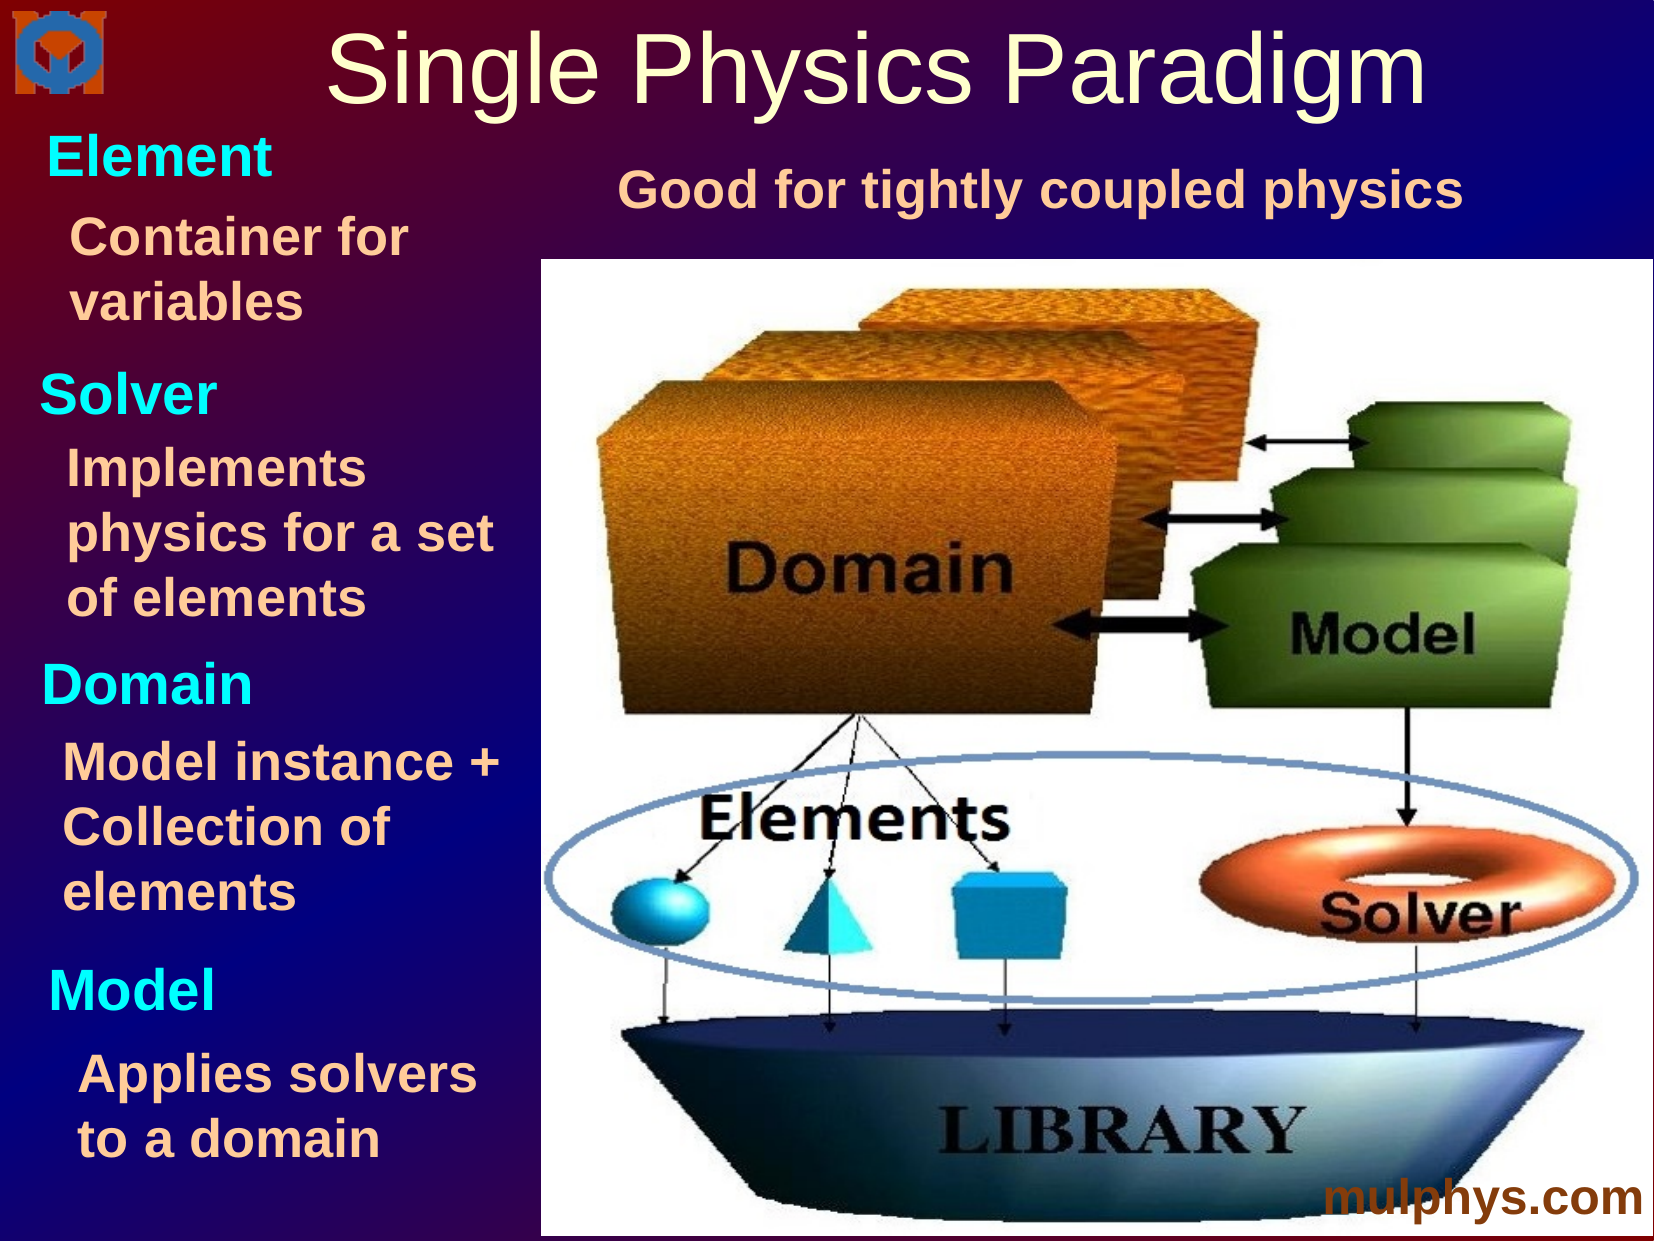

Single Physics Paradigm
Element
Good for tightly coupled physics
Container for variables
Solver
Implements physics for a set of elements
Domain
Model instance +
Collection of elements
Model
Applies solvers to a domain
mulphys.com